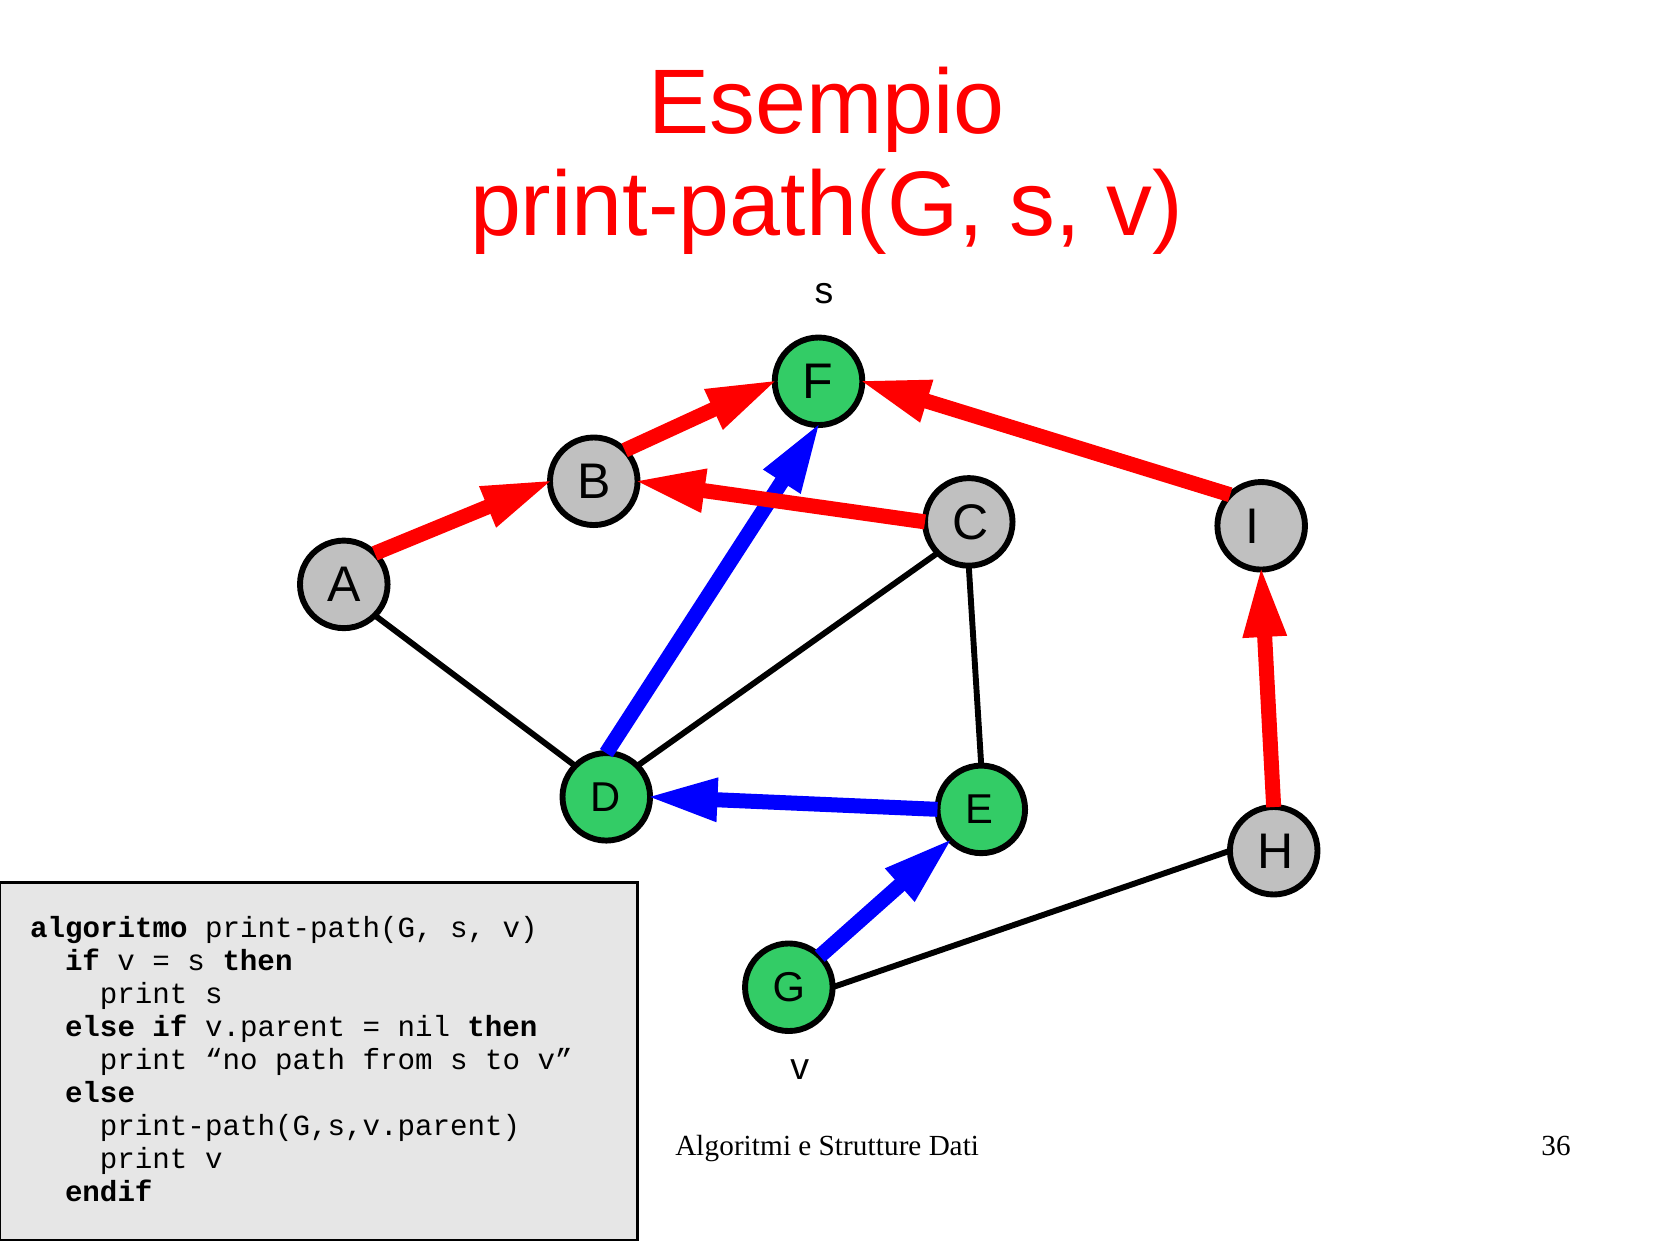

# Esempio print-path(G, s, v)
s
F
B
C
I
A
D
E
H
algoritmo print-path(G, s, v)
 if v = s then
 print s
 else if v.parent = nil then
 print “no path from s to v”
 else
 print-path(G,s,v.parent)
 print v
 endif
G
v
Algoritmi e Strutture Dati
36